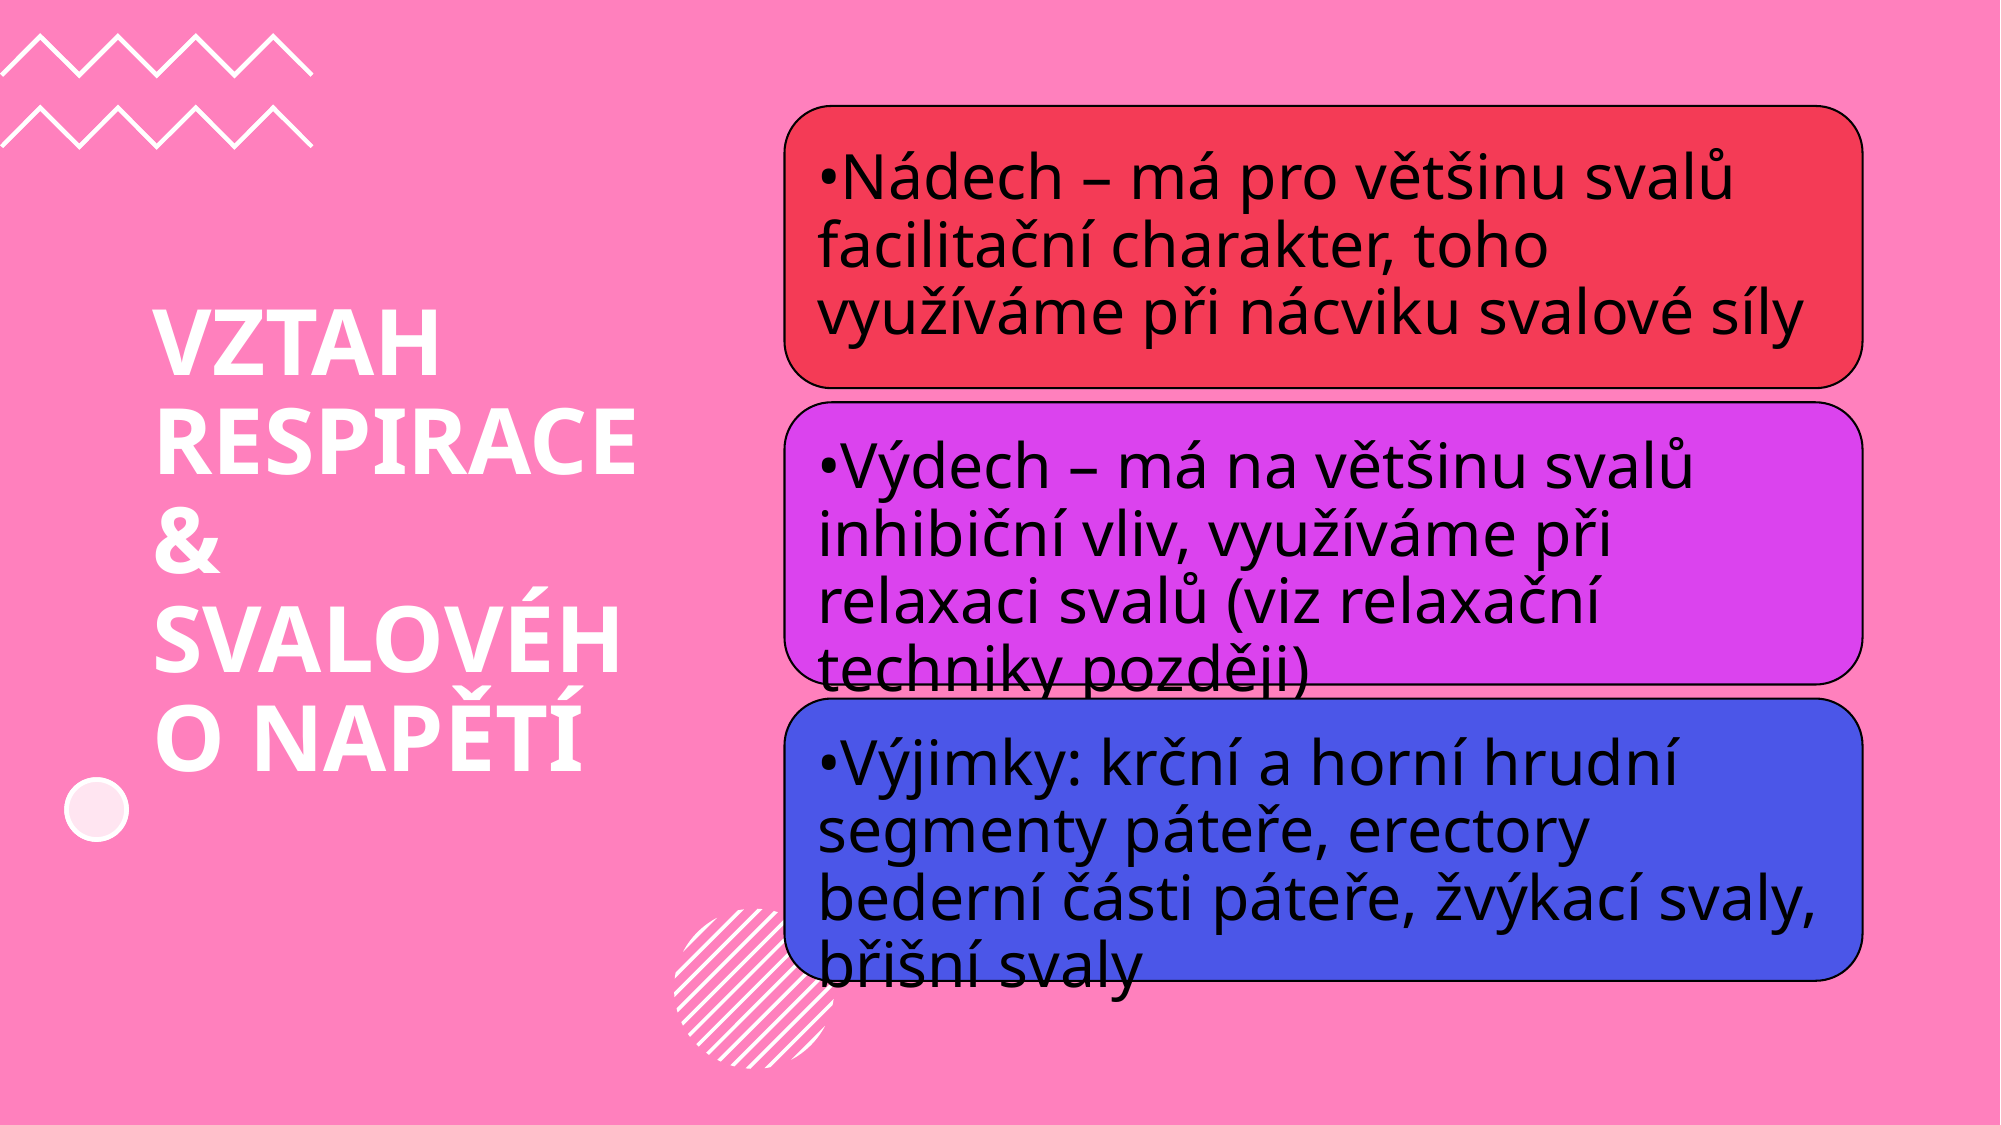

•Nádech – má pro většinu svalů facilitační charakter, toho využíváme při nácviku svalové síly
•Výdech – má na většinu svalů inhibiční vliv, využíváme při relaxaci svalů (viz relaxační techniky později)
•Výjimky: krční a horní hrudní segmenty páteře, erectory bederní části páteře, žvýkací svaly, břišní svaly
# VZTAH RESPIRACE & SVALOVÉHO NAPĚTÍ